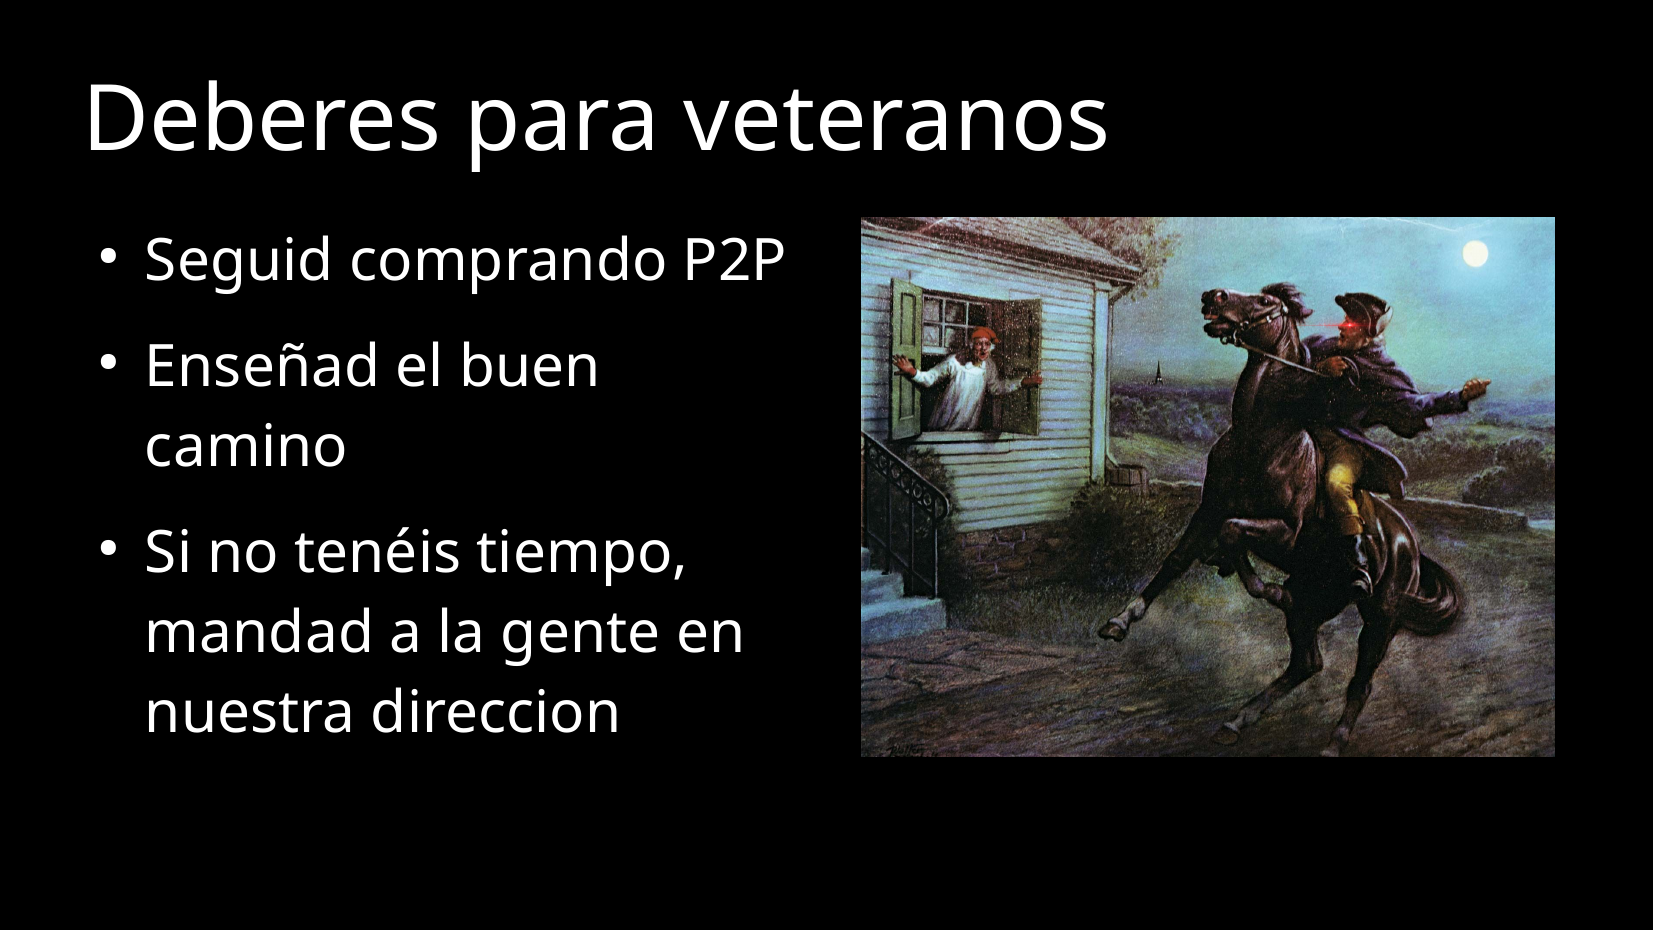

# Deberes para veteranos
Seguid comprando P2P
Enseñad el buen camino
Si no tenéis tiempo, mandad a la gente en nuestra direccion